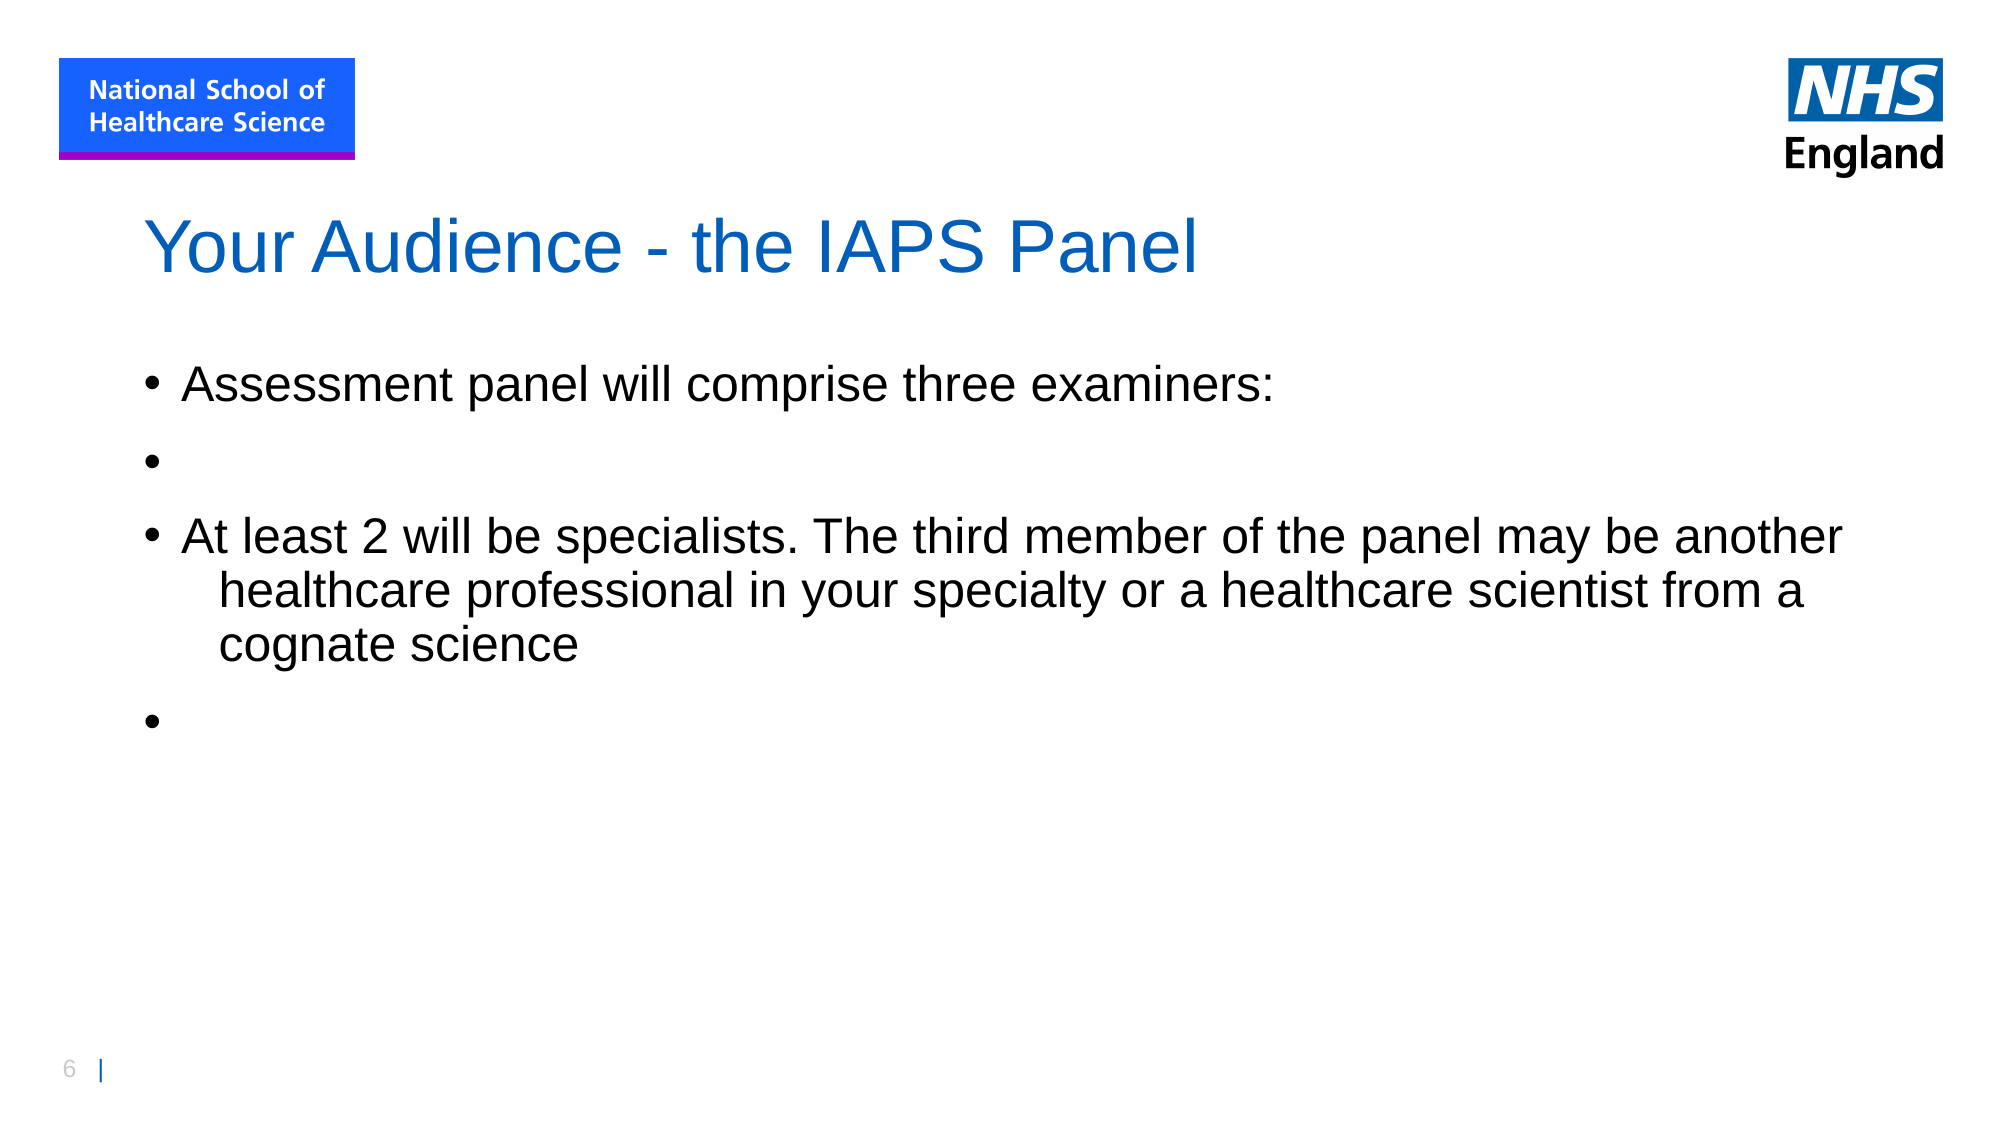

# Your Audience - the IAPS Panel
Assessment panel will comprise three examiners:
At least 2 will be specialists. The third member of the panel may be another healthcare professional in your specialty or a healthcare scientist from a cognate science